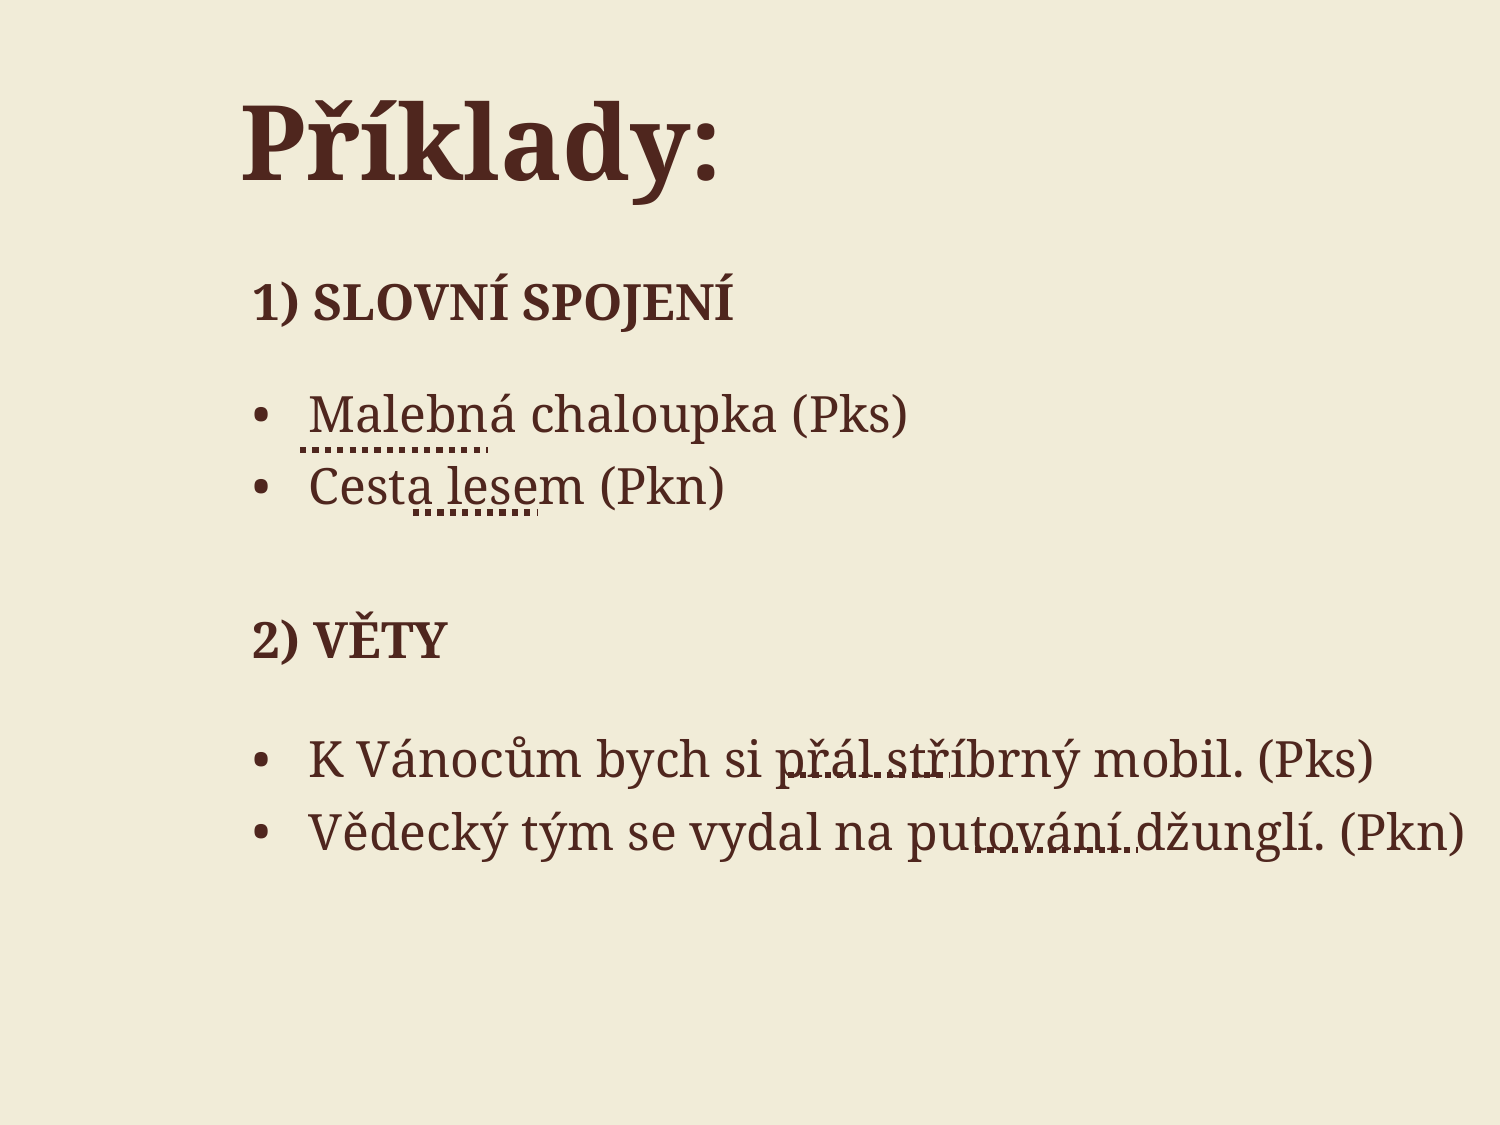

# Příklady:
1) SLOVNÍ SPOJENÍ
Malebná chaloupka (Pks)
Cesta lesem (Pkn)
2) VĚTY
K Vánocům bych si přál stříbrný mobil. (Pks)
Vědecký tým se vydal na putování džunglí. (Pkn)